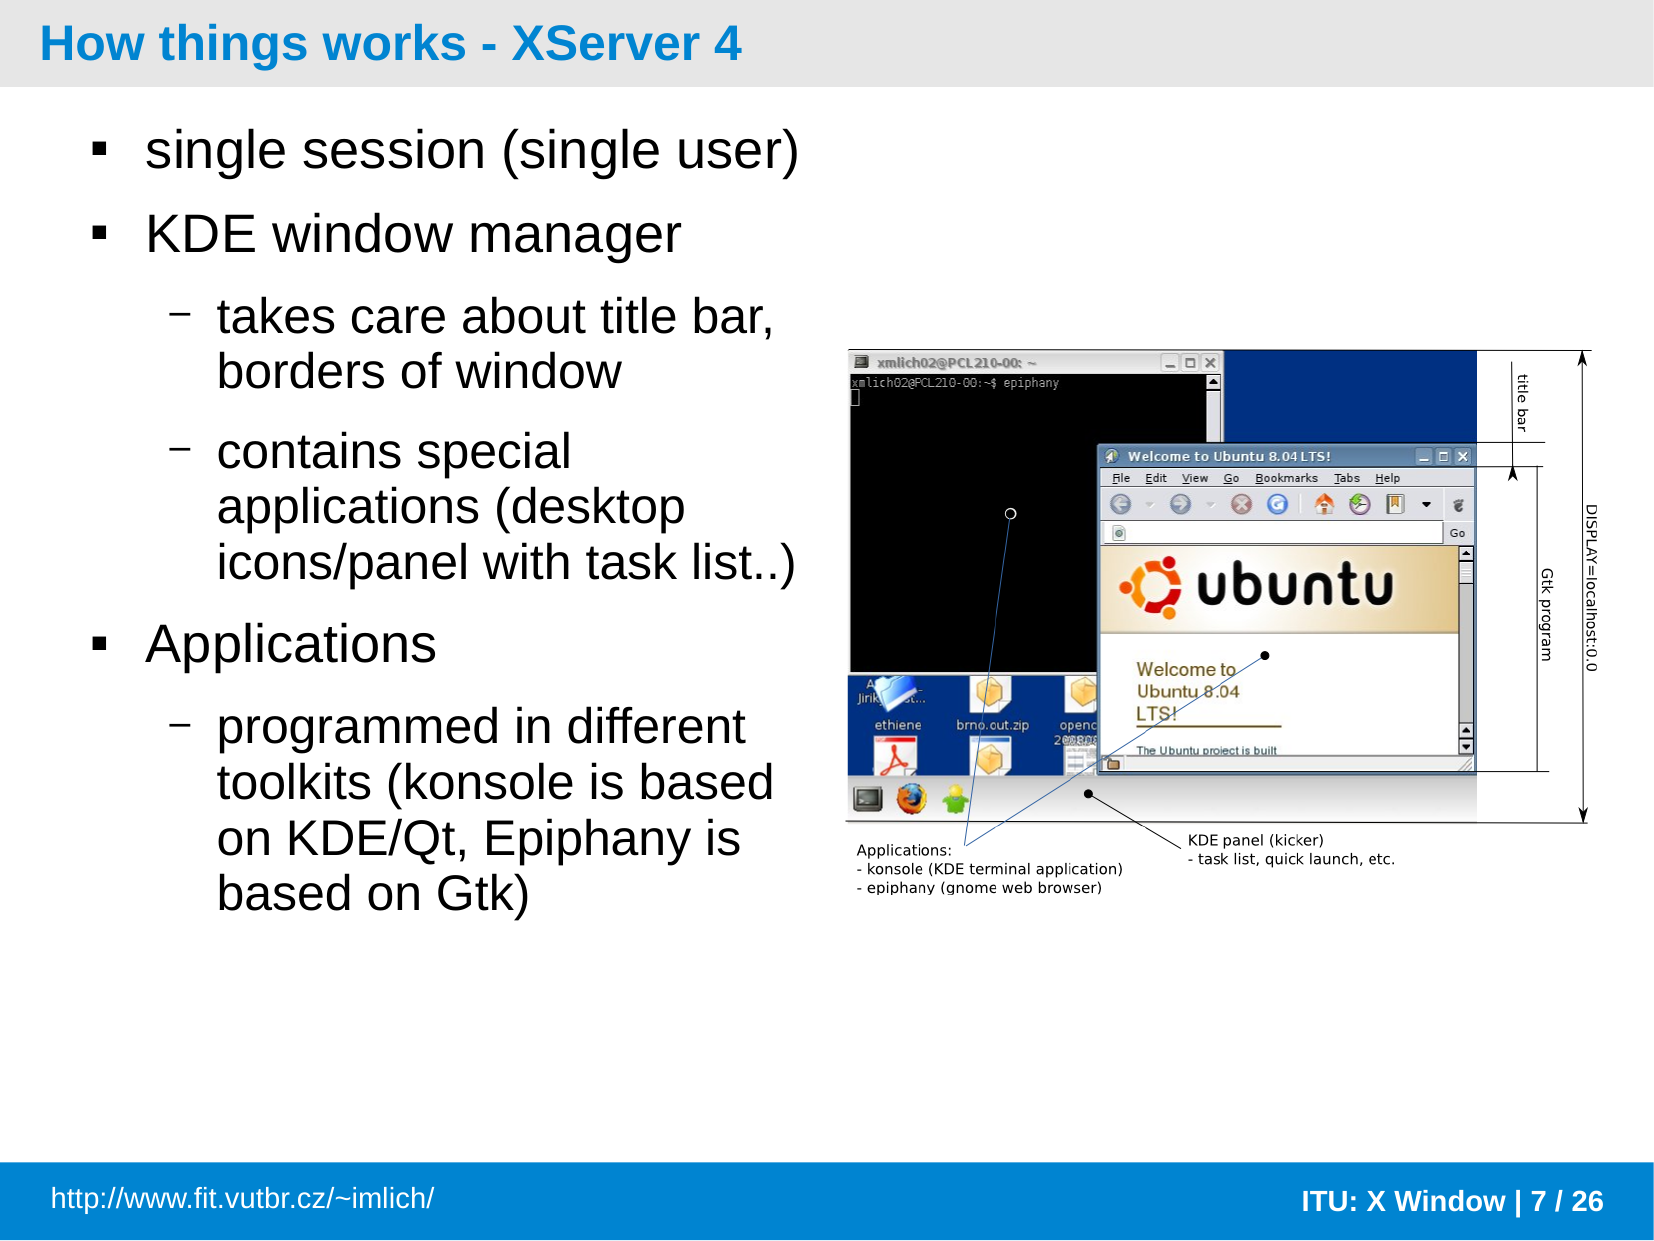

# How things works - XServer 4
single session (single user)
KDE window manager
takes care about title bar, borders of window
contains special applications (desktop icons/panel with task list..)
Applications
programmed in different toolkits (konsole is based on KDE/Qt, Epiphany is based on Gtk)